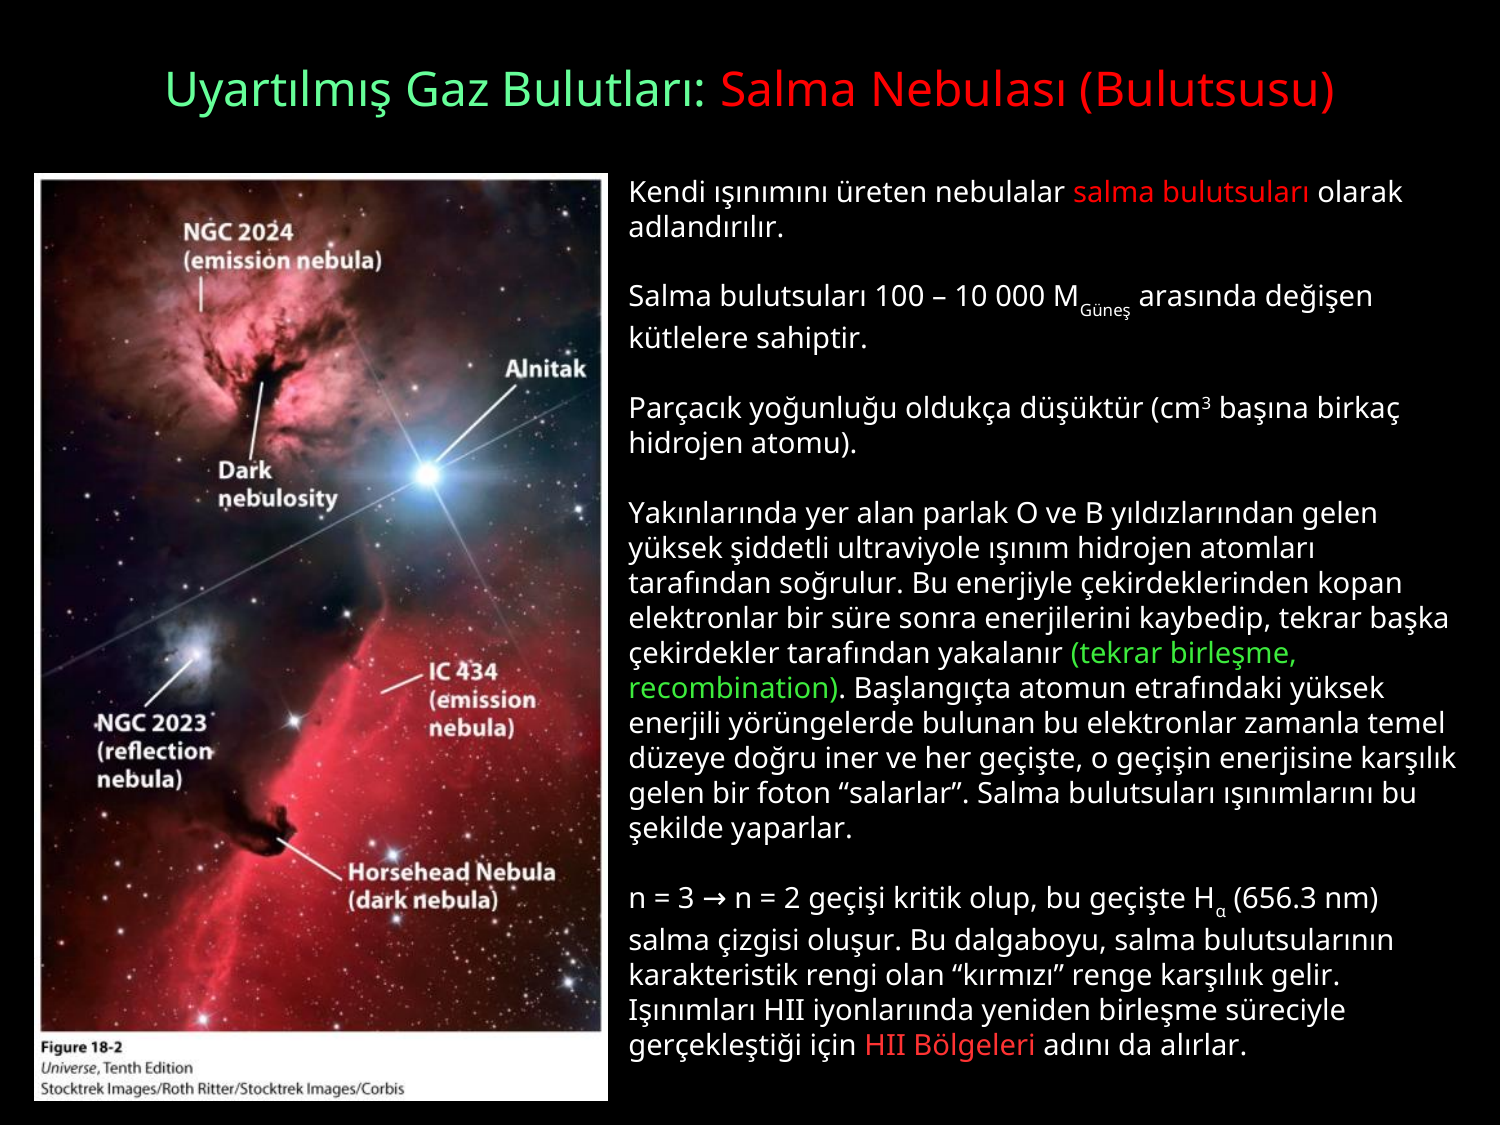

# Uyartılmış Gaz Bulutları: Salma Nebulası (Bulutsusu)
Kendi ışınımını üreten nebulalar salma bulutsuları olarak adlandırılır.
Salma bulutsuları 100 – 10 000 MGüneş arasında değişen kütlelere sahiptir.
Parçacık yoğunluğu oldukça düşüktür (cm3 başına birkaç hidrojen atomu).
Yakınlarında yer alan parlak O ve B yıldızlarından gelen yüksek şiddetli ultraviyole ışınım hidrojen atomları tarafından soğrulur. Bu enerjiyle çekirdeklerinden kopan elektronlar bir süre sonra enerjilerini kaybedip, tekrar başka çekirdekler tarafından yakalanır (tekrar birleşme, recombination). Başlangıçta atomun etrafındaki yüksek enerjili yörüngelerde bulunan bu elektronlar zamanla temel düzeye doğru iner ve her geçişte, o geçişin enerjisine karşılık gelen bir foton “salarlar”. Salma bulutsuları ışınımlarını bu şekilde yaparlar.
n = 3 → n = 2 geçişi kritik olup, bu geçişte Hα (656.3 nm) salma çizgisi oluşur. Bu dalgaboyu, salma bulutsularının karakteristik rengi olan “kırmızı” renge karşılıık gelir. Işınımları HII iyonlarıında yeniden birleşme süreciyle gerçekleştiği için HII Bölgeleri adını da alırlar.